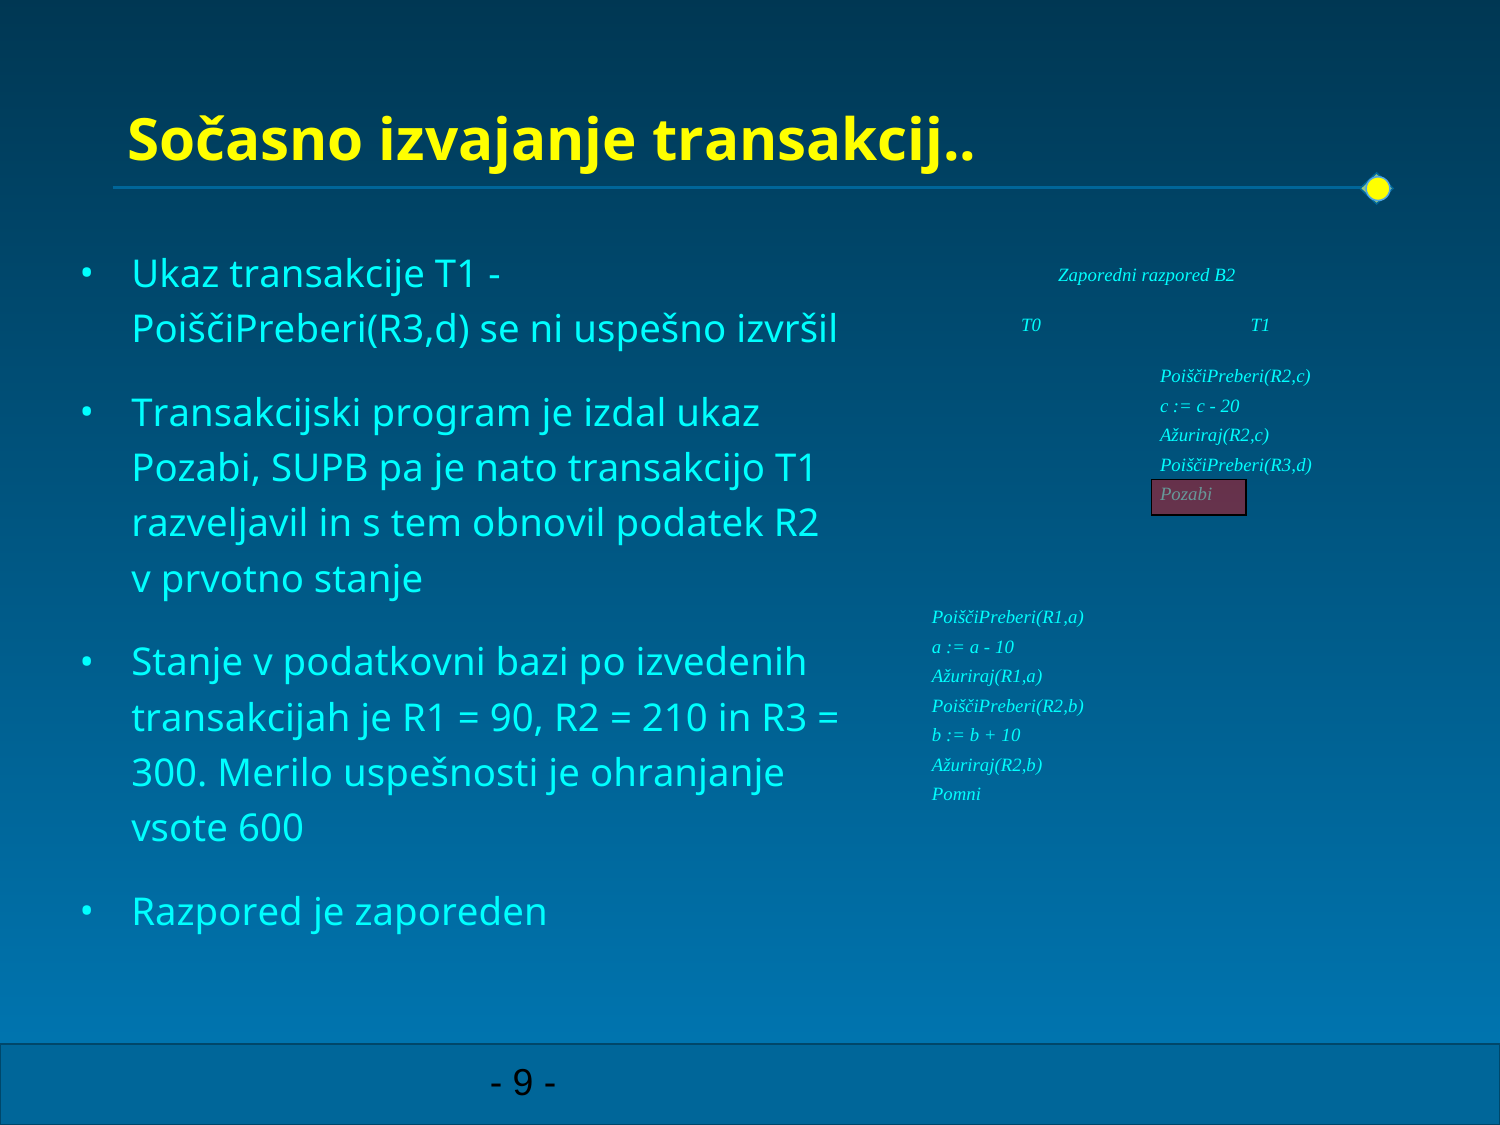

# Sočasno izvajanje transakcij..
Ukaz transakcije T1 - PoiščiPreberi(R3,d) se ni uspešno izvršil
Transakcijski program je izdal ukaz Pozabi, SUPB pa je nato transakcijo T1 razveljavil in s tem obnovil podatek R2 v prvotno stanje
Stanje v podatkovni bazi po izvedenih transakcijah je R1 = 90, R2 = 210 in R3 = 300. Merilo uspešnosti je ohranjanje vsote 600
Razpored je zaporeden
| Zaporedni razpored B2 | |
| --- | --- |
| T0 | T1 |
| | PoiščiPreberi(R2,c) c := c - 20 Ažuriraj(R2,c) PoiščiPreberi(R3,d) Pozabi |
| PoiščiPreberi(R1,a) a := a - 10 Ažuriraj(R1,a) PoiščiPreberi(R2,b) b := b + 10 Ažuriraj(R2,b) Pomni | |